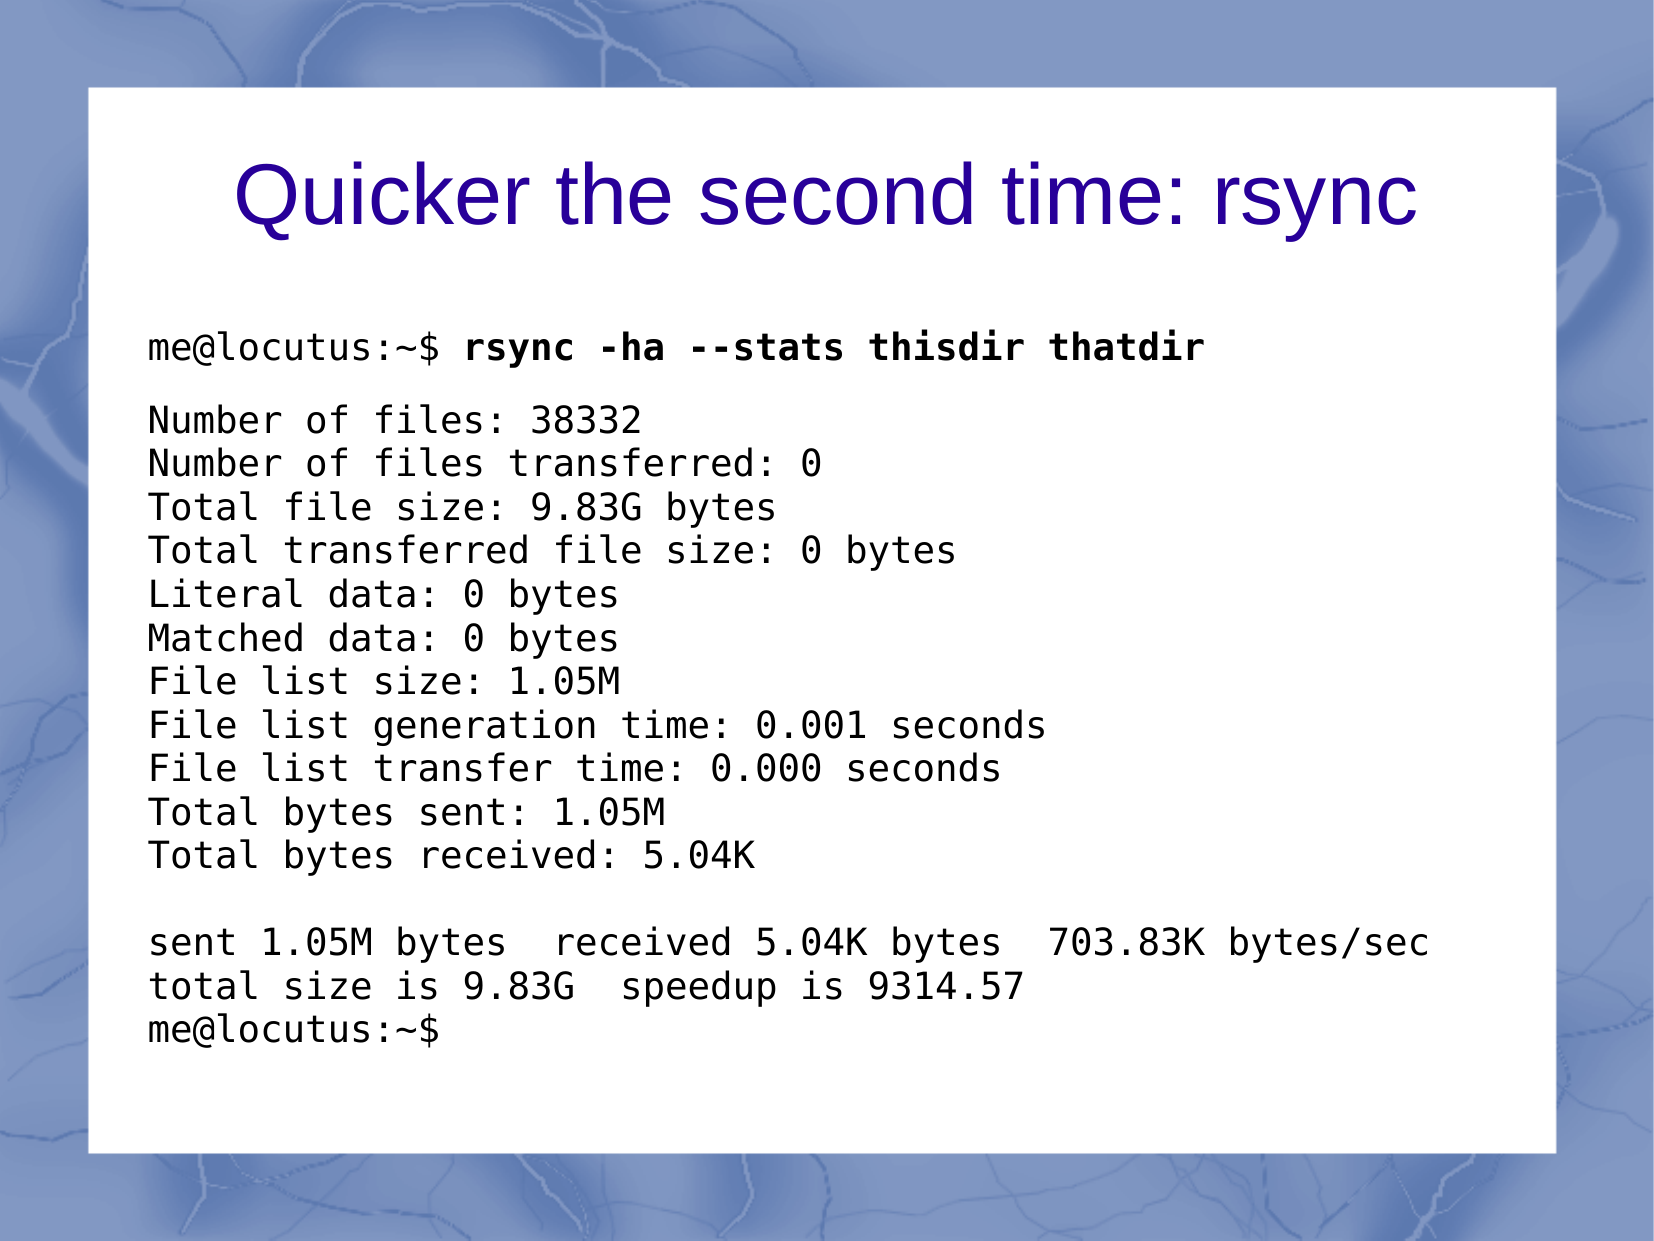

# Quicker the second time: rsync
me@locutus:~$ rsync -ha --stats thisdir thatdir
Number of files: 38332
Number of files transferred: 0
Total file size: 9.83G bytes
Total transferred file size: 0 bytes
Literal data: 0 bytes
Matched data: 0 bytes
File list size: 1.05M
File list generation time: 0.001 seconds
File list transfer time: 0.000 seconds
Total bytes sent: 1.05M
Total bytes received: 5.04K
sent 1.05M bytes received 5.04K bytes 703.83K bytes/sec
total size is 9.83G speedup is 9314.57
me@locutus:~$